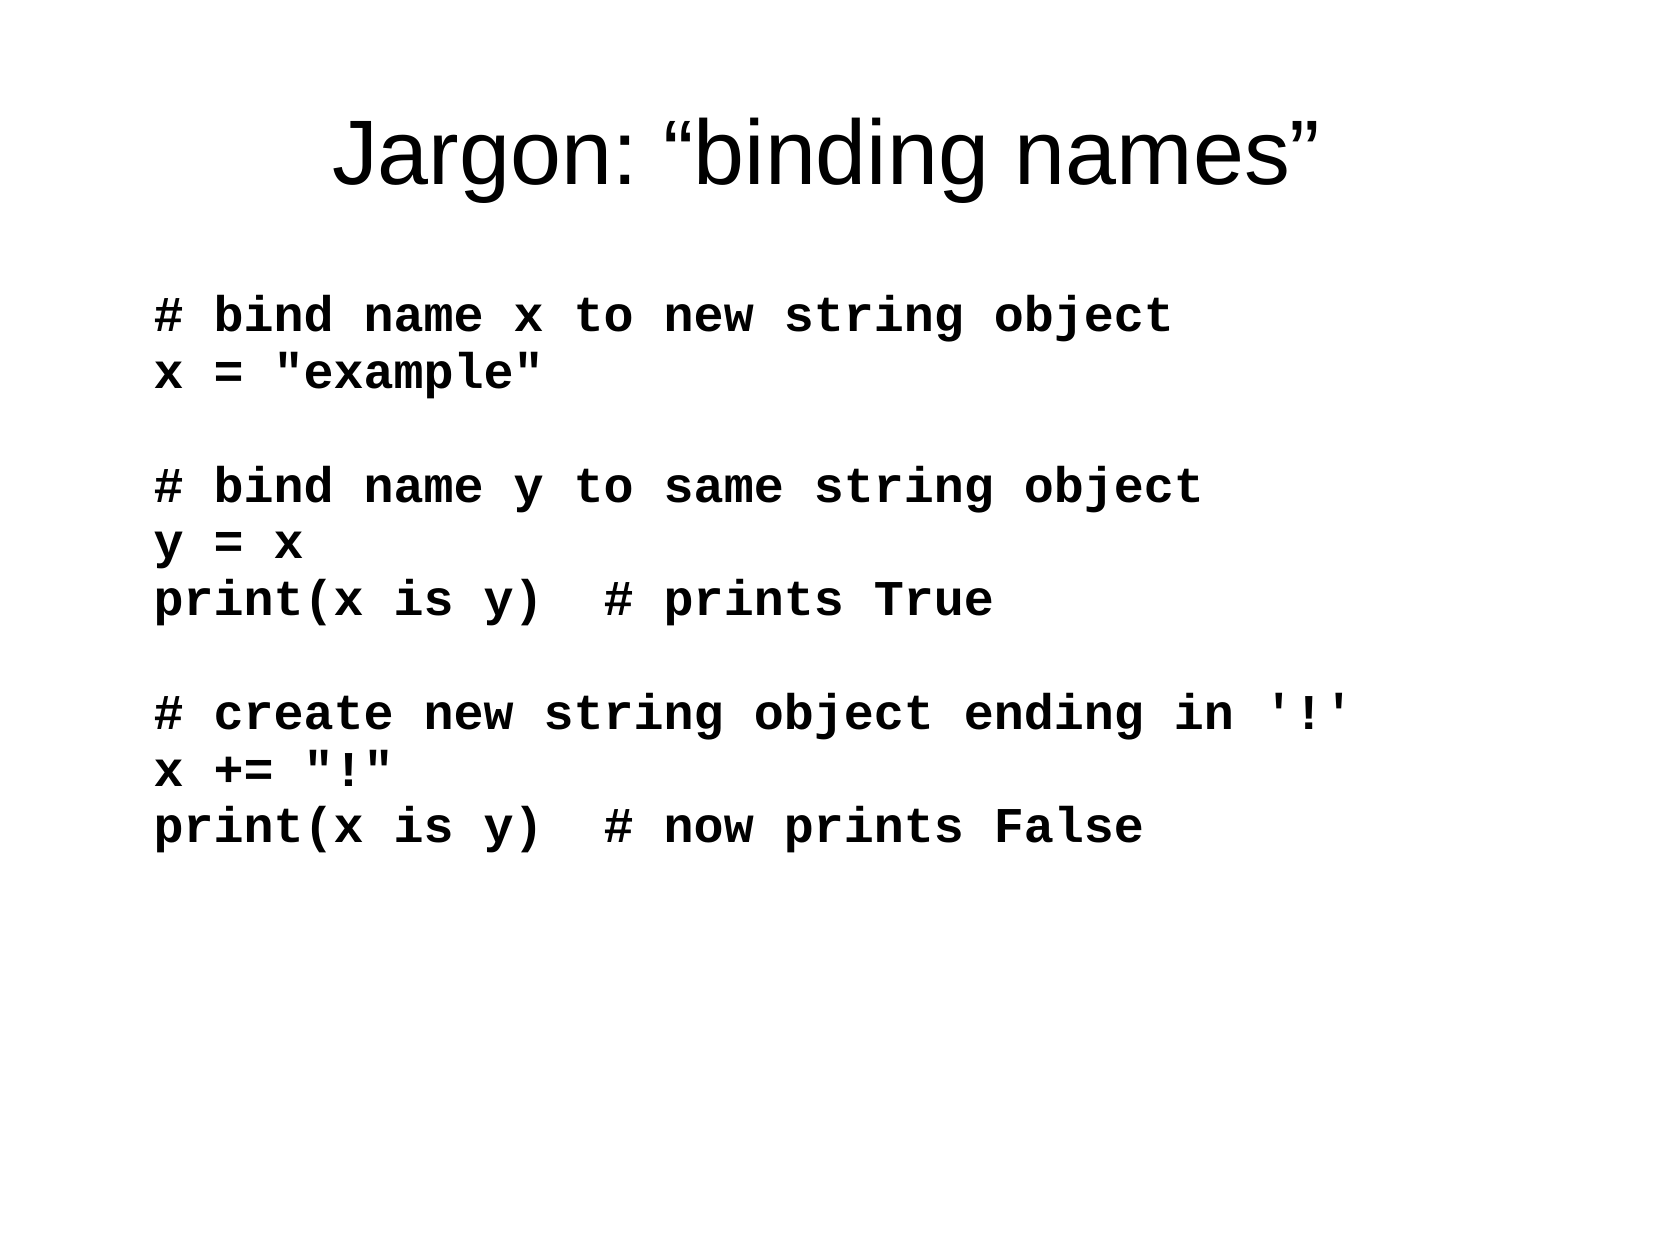

# Jargon: “binding names”
# bind name x to new string object
x = "example"
# bind name y to same string object
y = x
print(x is y) # prints True
# create new string object ending in '!'
x += "!"
print(x is y) # now prints False